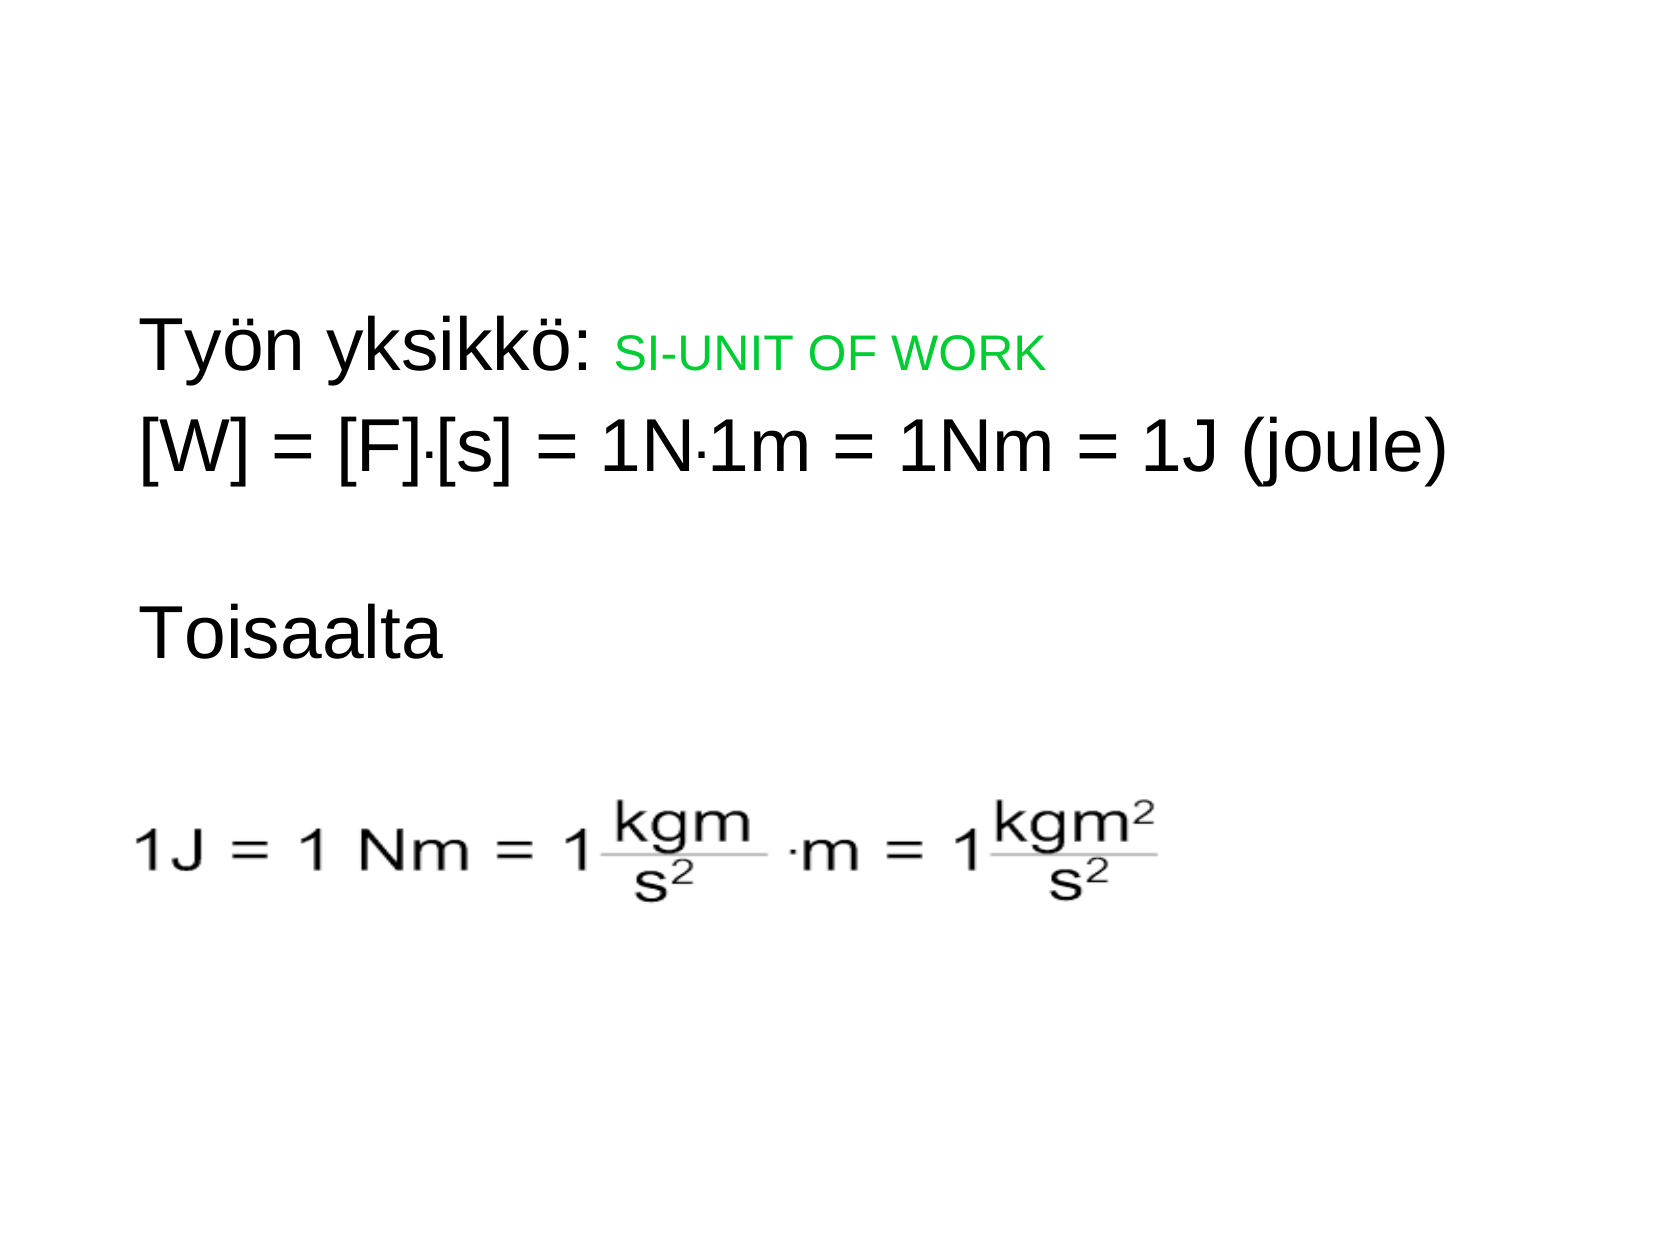

Työn yksikkö: SI-UNIT OF WORK
[W] = [F].[s] = 1N.1m = 1Nm = 1J (joule)
Toisaalta